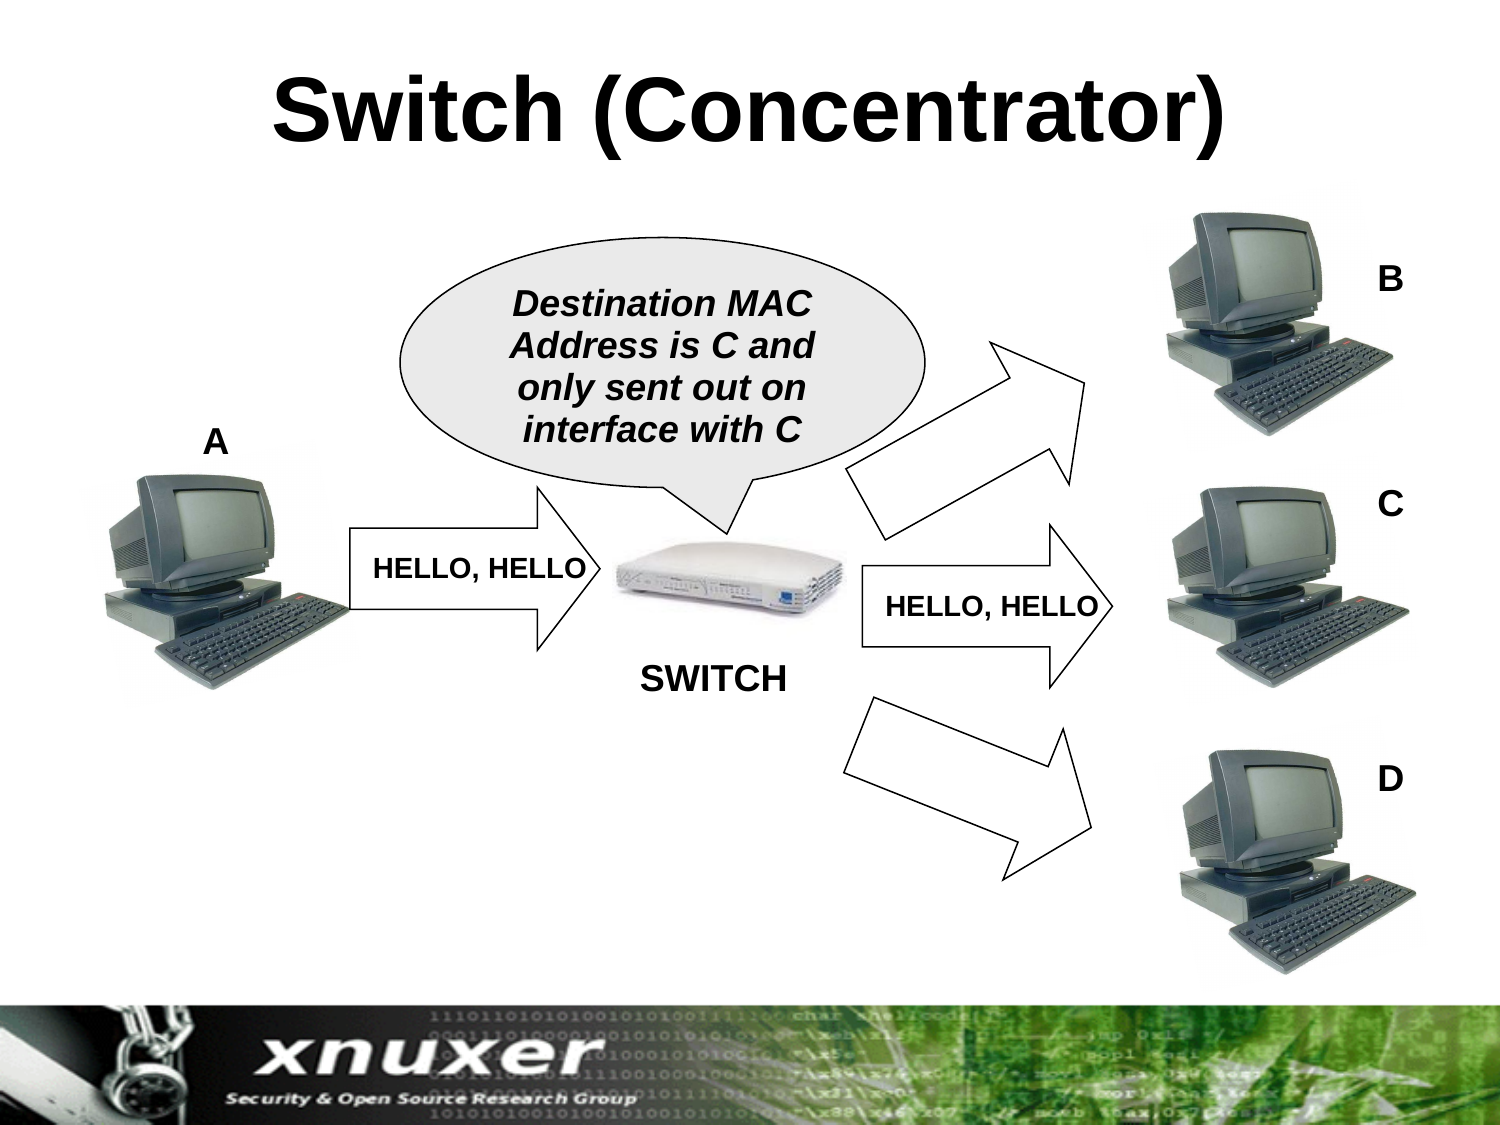

# Switch (Concentrator)
Destination MAC Address is C and only sent out on interface with C
B
A
C
 HELLO, HELLO
 HELLO, HELLO
SWITCH
D